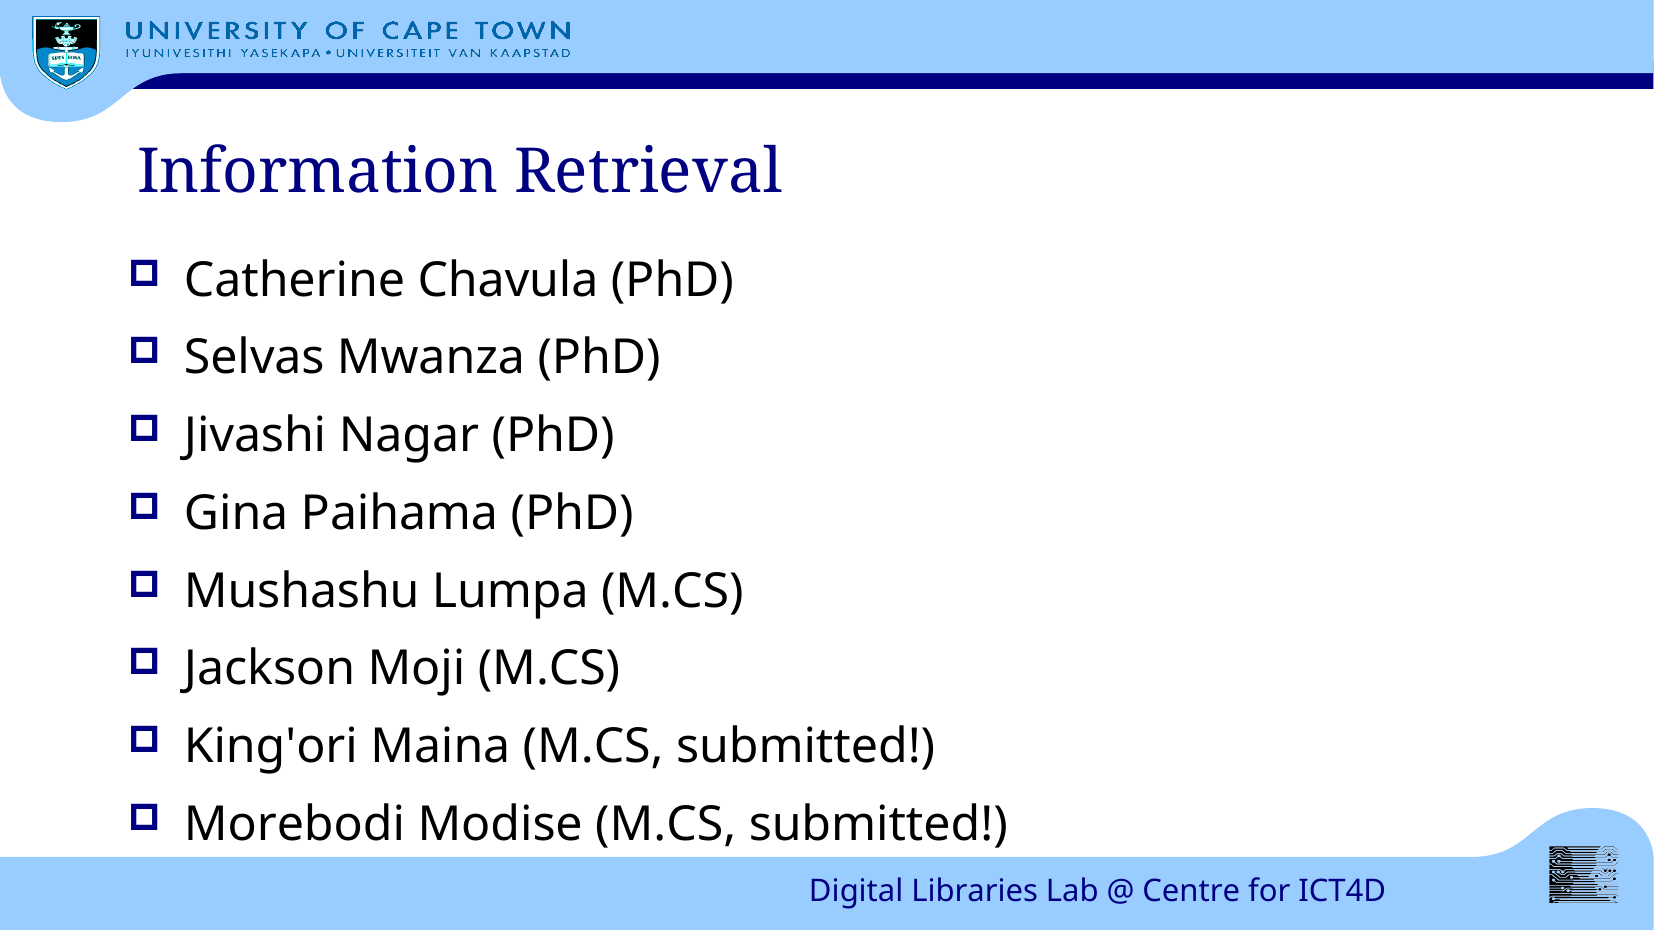

# Information Retrieval
Catherine Chavula (PhD)
Selvas Mwanza (PhD)
Jivashi Nagar (PhD)
Gina Paihama (PhD)
Mushashu Lumpa (M.CS)
Jackson Moji (M.CS)
King'ori Maina (M.CS, submitted!)
Morebodi Modise (M.CS, submitted!)